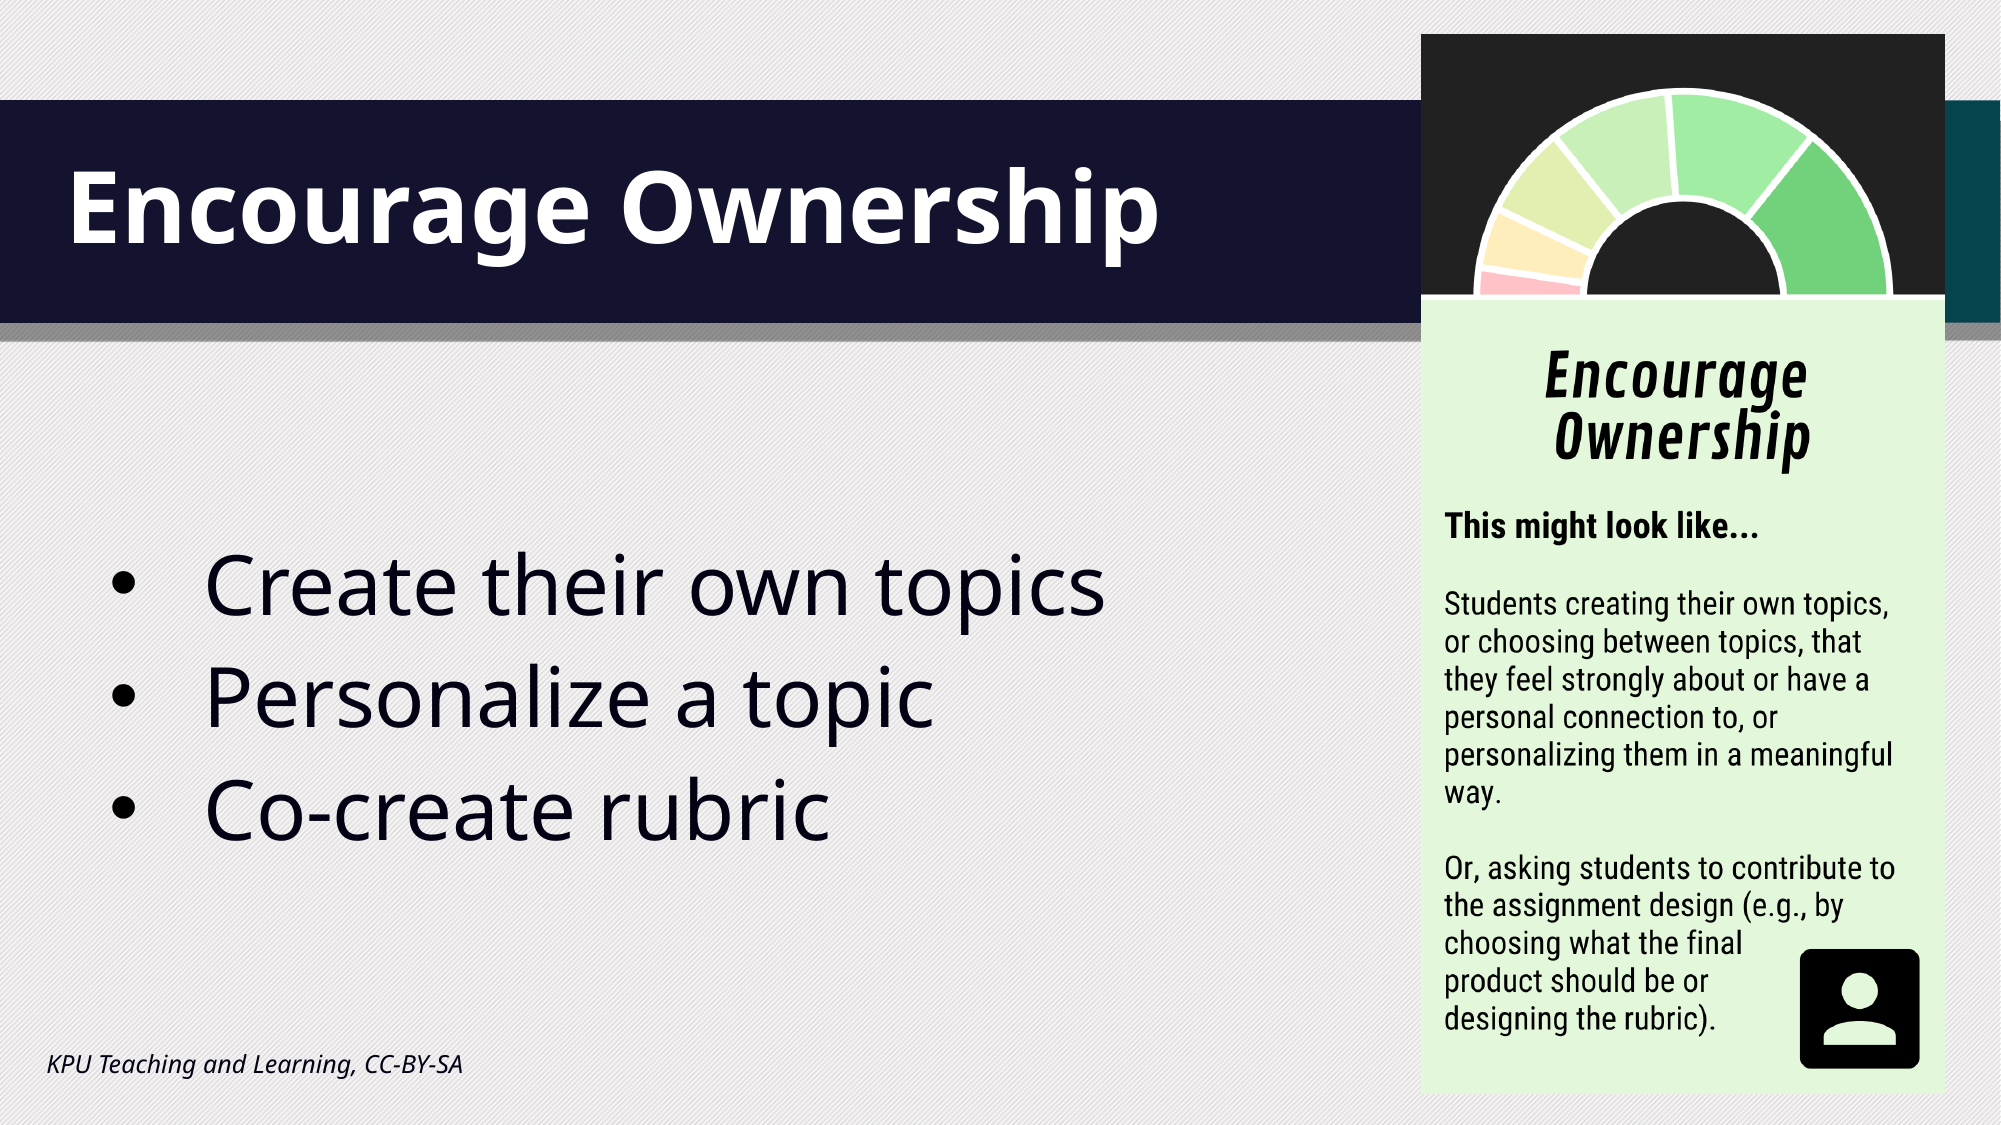

# Encourage Ownership
Create their own topics
Personalize a topic
Co-create rubric
KPU Teaching and Learning, CC-BY-SA